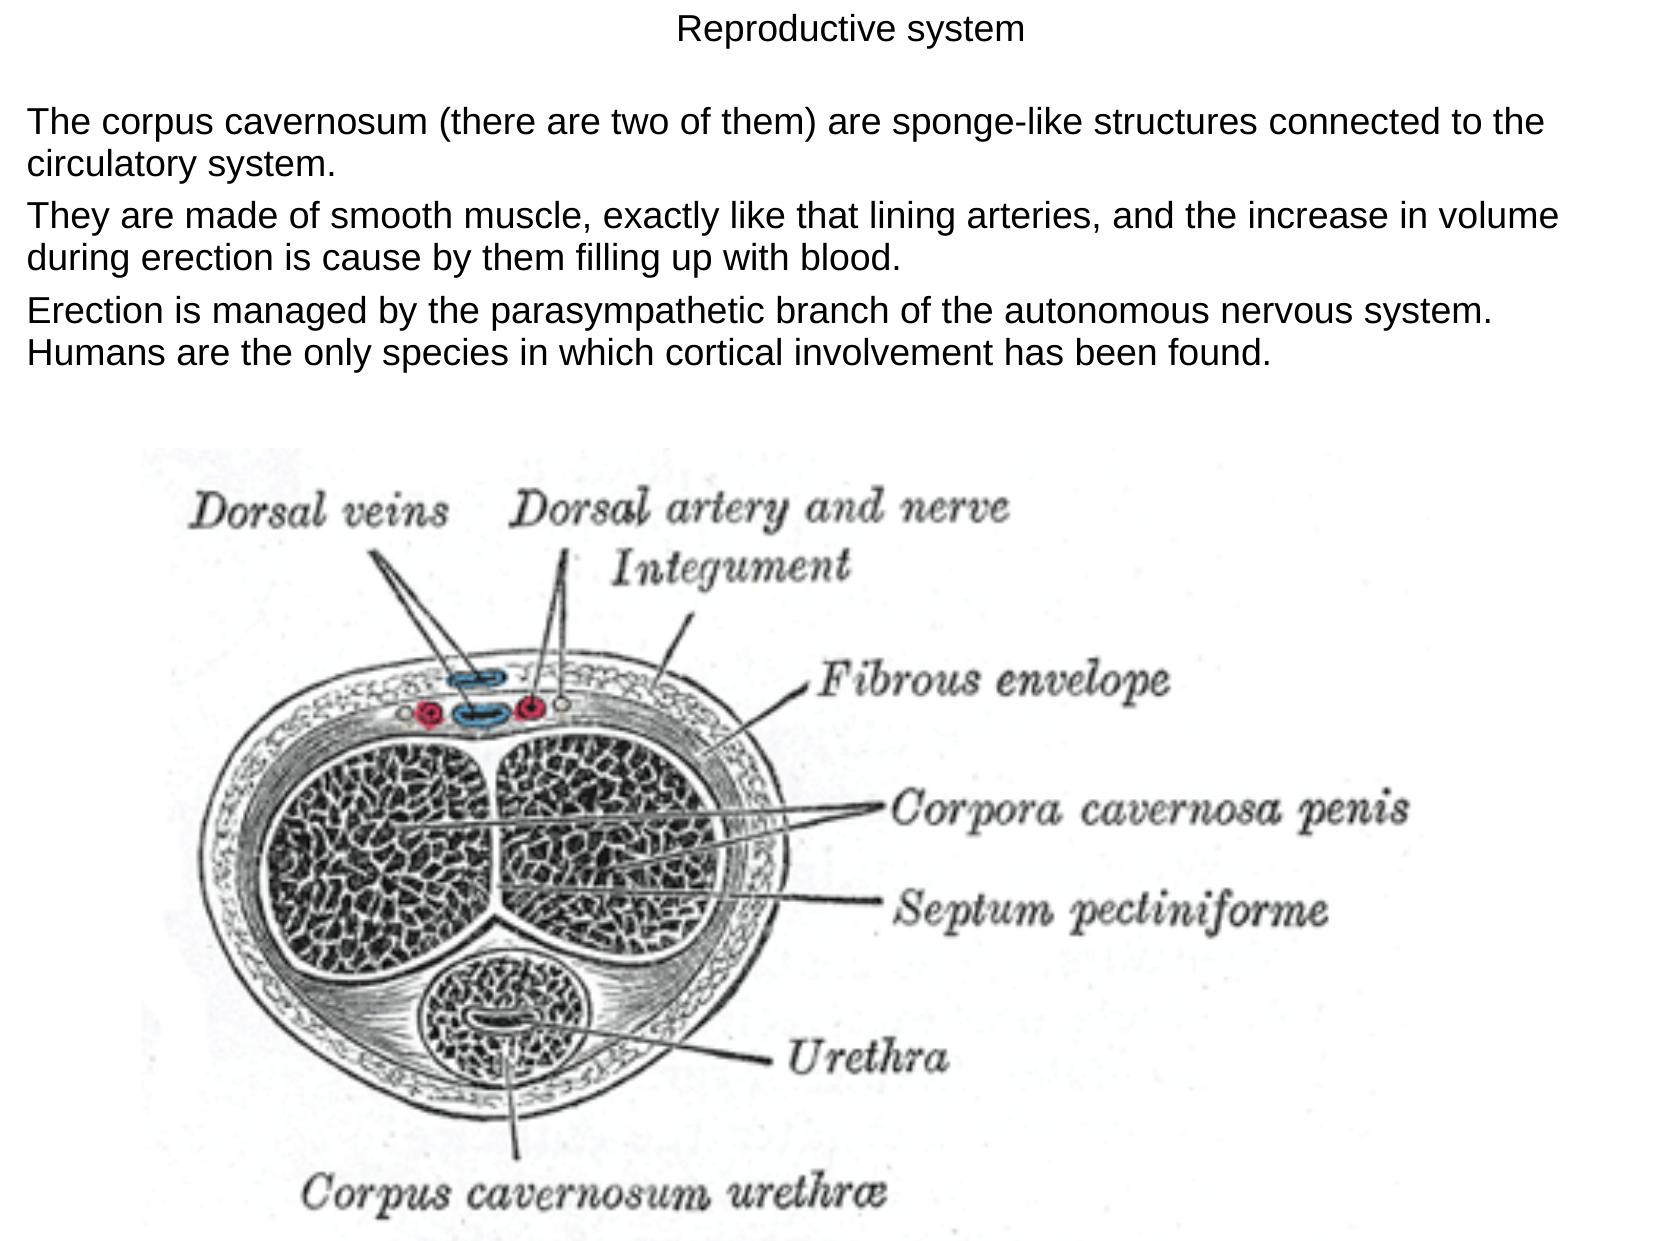

Reproductive system
The corpus cavernosum (there are two of them) are sponge-like structures connected to the circulatory system.
They are made of smooth muscle, exactly like that lining arteries, and the increase in volume during erection is cause by them filling up with blood.
Erection is managed by the parasympathetic branch of the autonomous nervous system. Humans are the only species in which cortical involvement has been found.